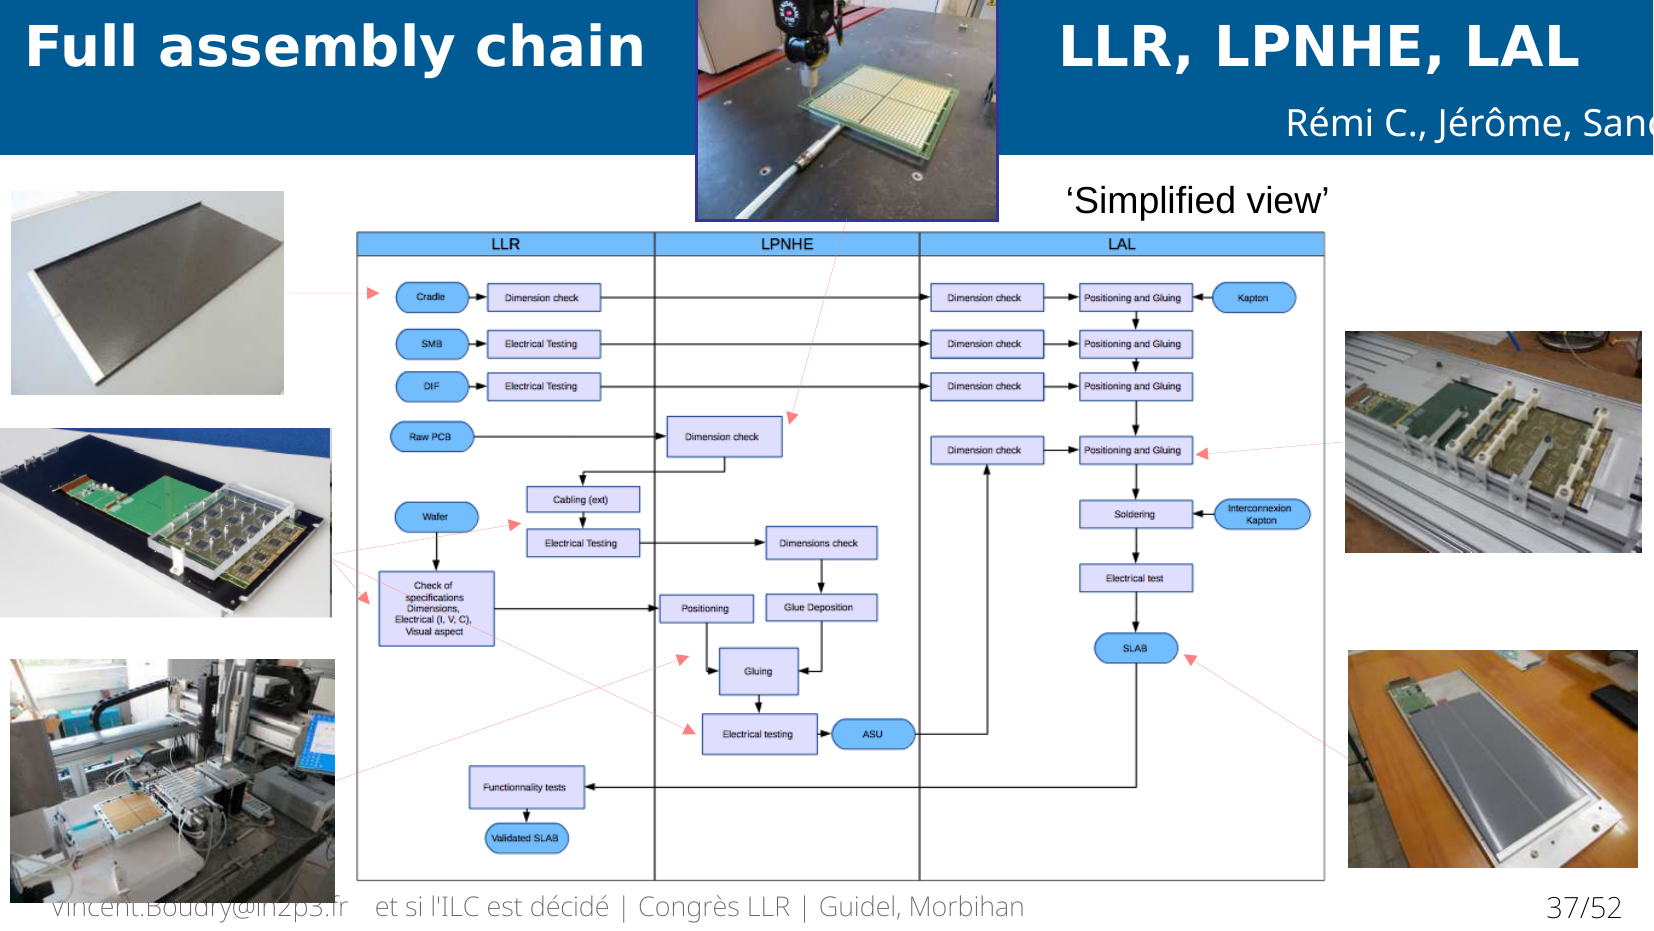

Full assembly chain						LLR, LPNHE, LAL
Rémi C., Jérôme, Sandrine
‘Simplified view’
et si l'ILC est décidé | Congrès LLR | Guidel, Morbihan
37